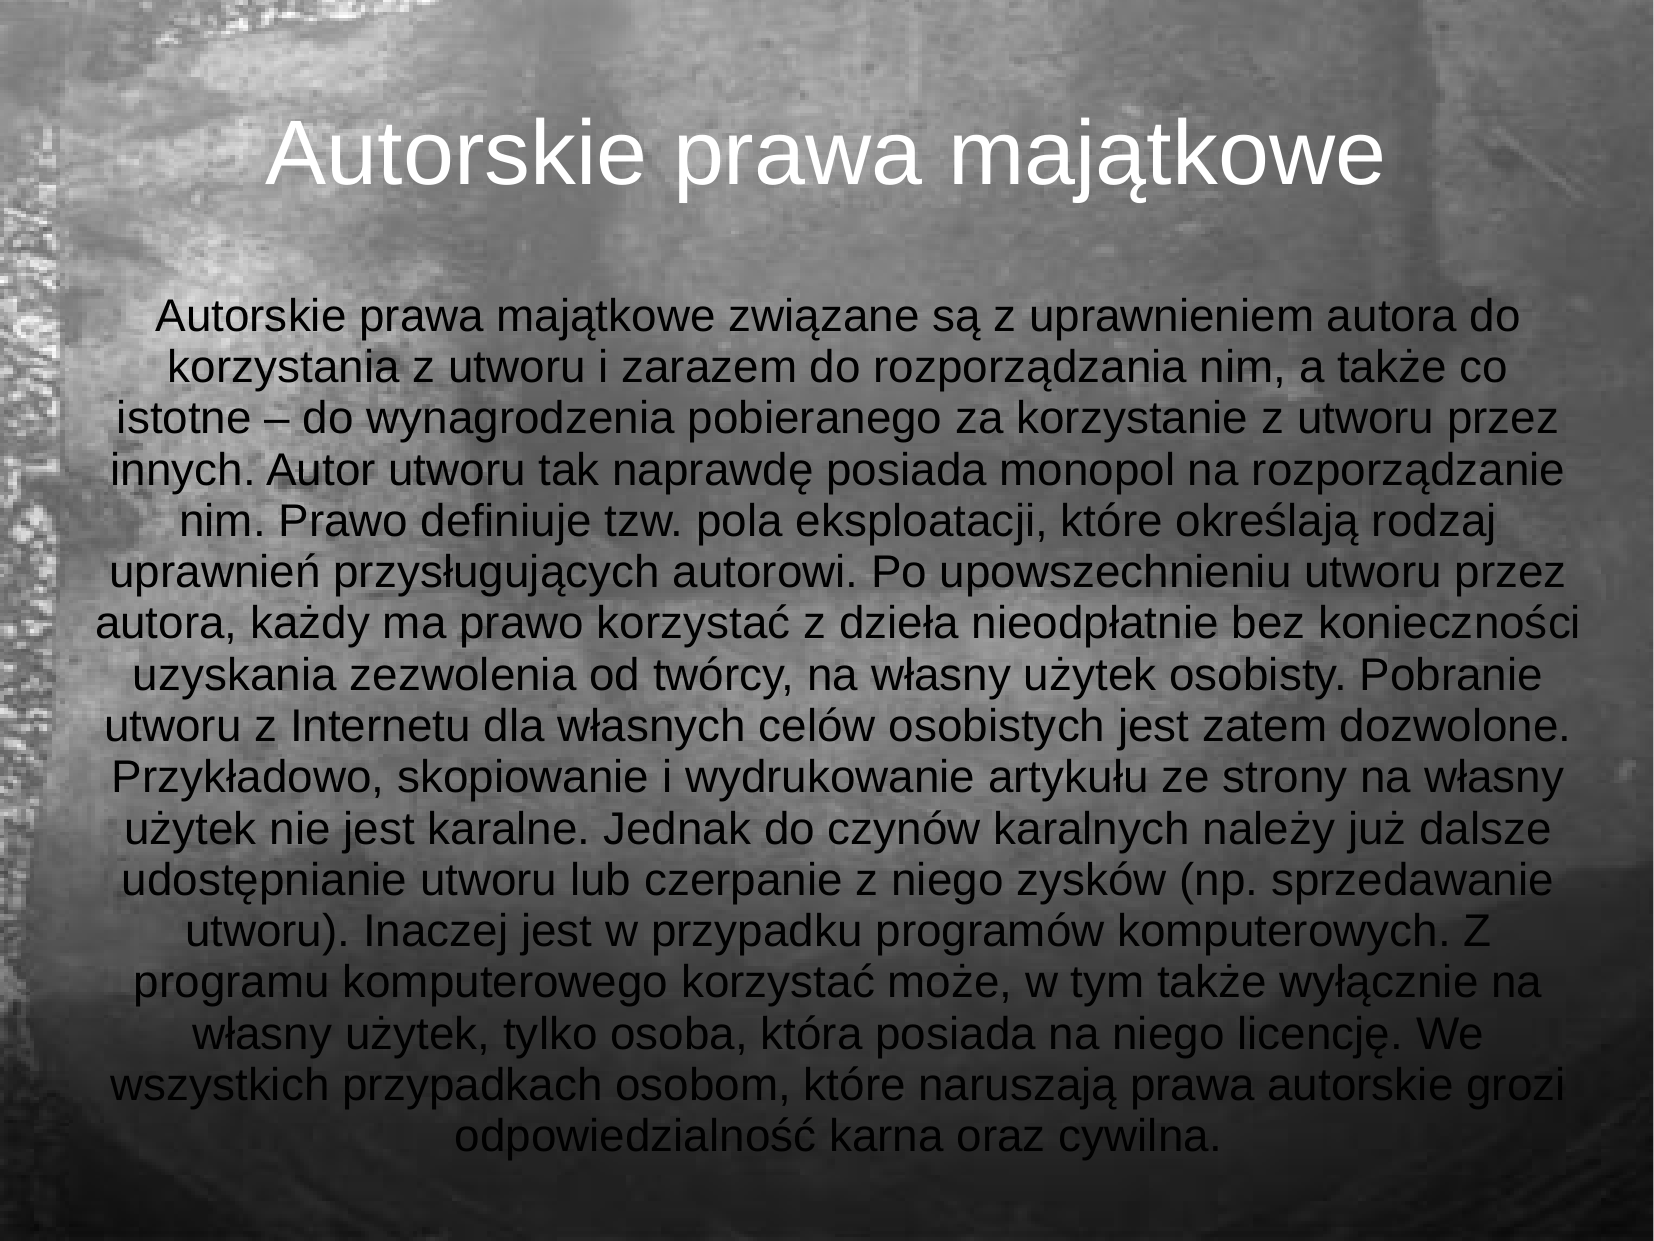

# Autorskie prawa majątkowe
Autorskie prawa majątkowe związane są z uprawnieniem autora do korzystania z utworu i zarazem do rozporządzania nim, a także co istotne – do wynagrodzenia pobieranego za korzystanie z utworu przez innych. Autor utworu tak naprawdę posiada monopol na rozporządzanie nim. Prawo definiuje tzw. pola eksploatacji, które określają rodzaj uprawnień przysługujących autorowi. Po upowszechnieniu utworu przez autora, każdy ma prawo korzystać z dzieła nieodpłatnie bez konieczności uzyskania zezwolenia od twórcy, na własny użytek osobisty. Pobranie utworu z Internetu dla własnych celów osobistych jest zatem dozwolone. Przykładowo, skopiowanie i wydrukowanie artykułu ze strony na własny użytek nie jest karalne. Jednak do czynów karalnych należy już dalsze udostępnianie utworu lub czerpanie z niego zysków (np. sprzedawanie utworu). Inaczej jest w przypadku programów komputerowych. Z programu komputerowego korzystać może, w tym także wyłącznie na własny użytek, tylko osoba, która posiada na niego licencję. We wszystkich przypadkach osobom, które naruszają prawa autorskie grozi odpowiedzialność karna oraz cywilna.